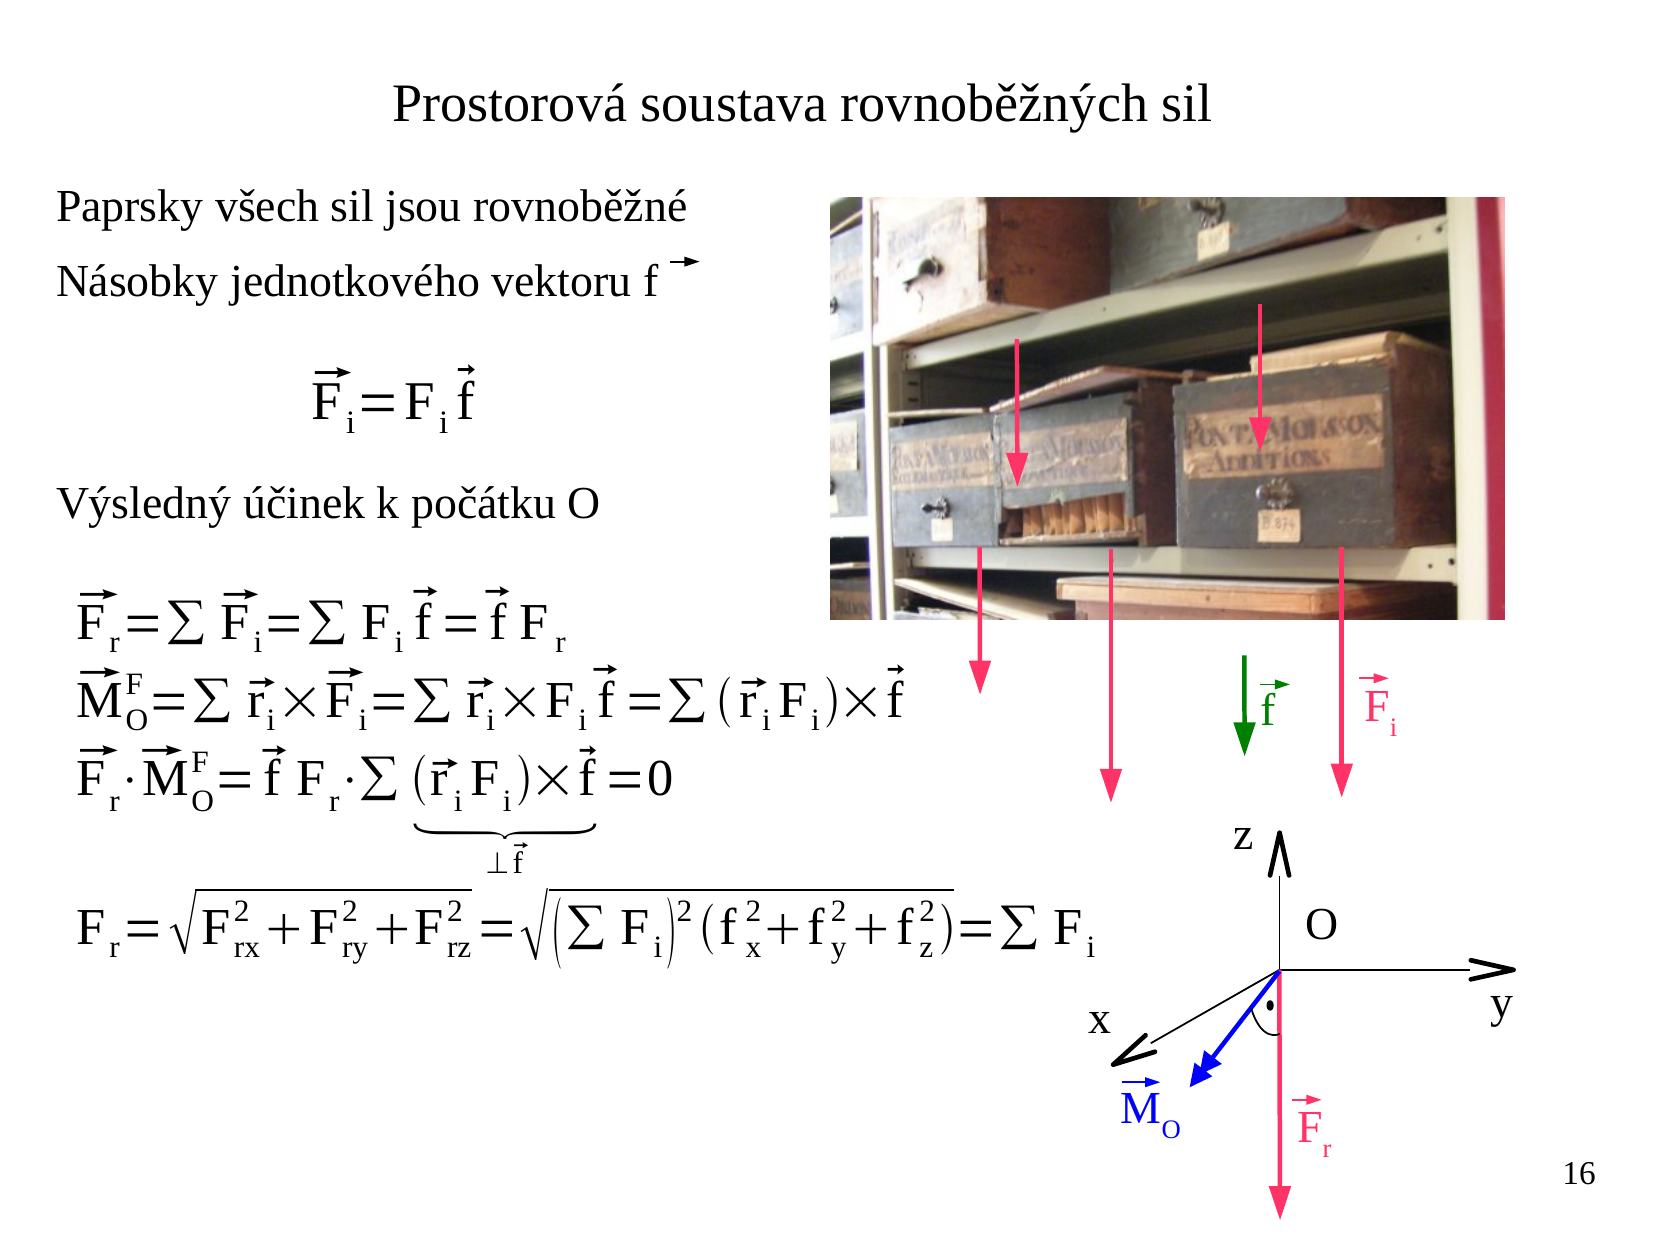

# Prostorová soustava rovnoběžných sil
Paprsky všech sil jsou rovnoběžné
Násobky jednotkového vektoru f
Výsledný účinek k počátku O
Fi
f
z
O
y
x
MO
Fr
16